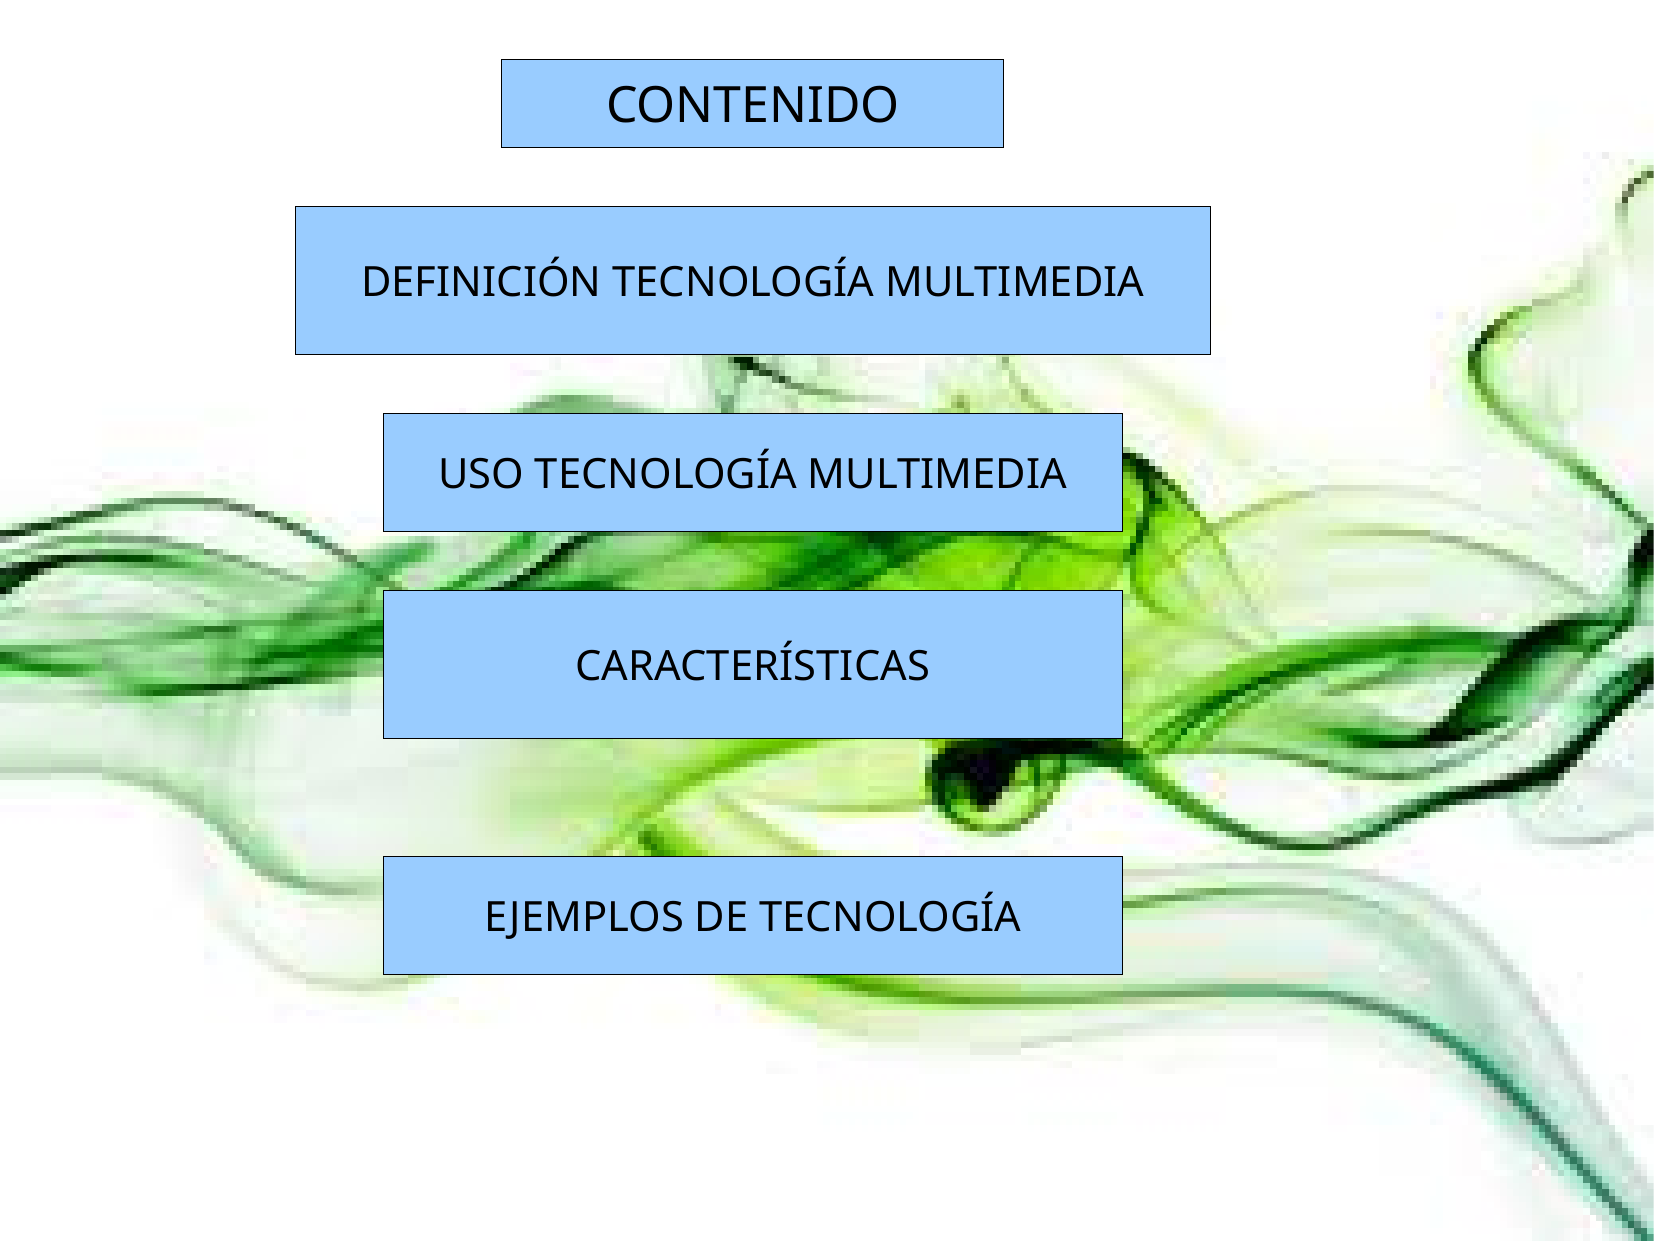

CONTENIDO
DEFINICIÓN TECNOLOGÍA MULTIMEDIA
USO TECNOLOGÍA MULTIMEDIA
CARACTERÍSTICAS
EJEMPLOS DE TECNOLOGÍA